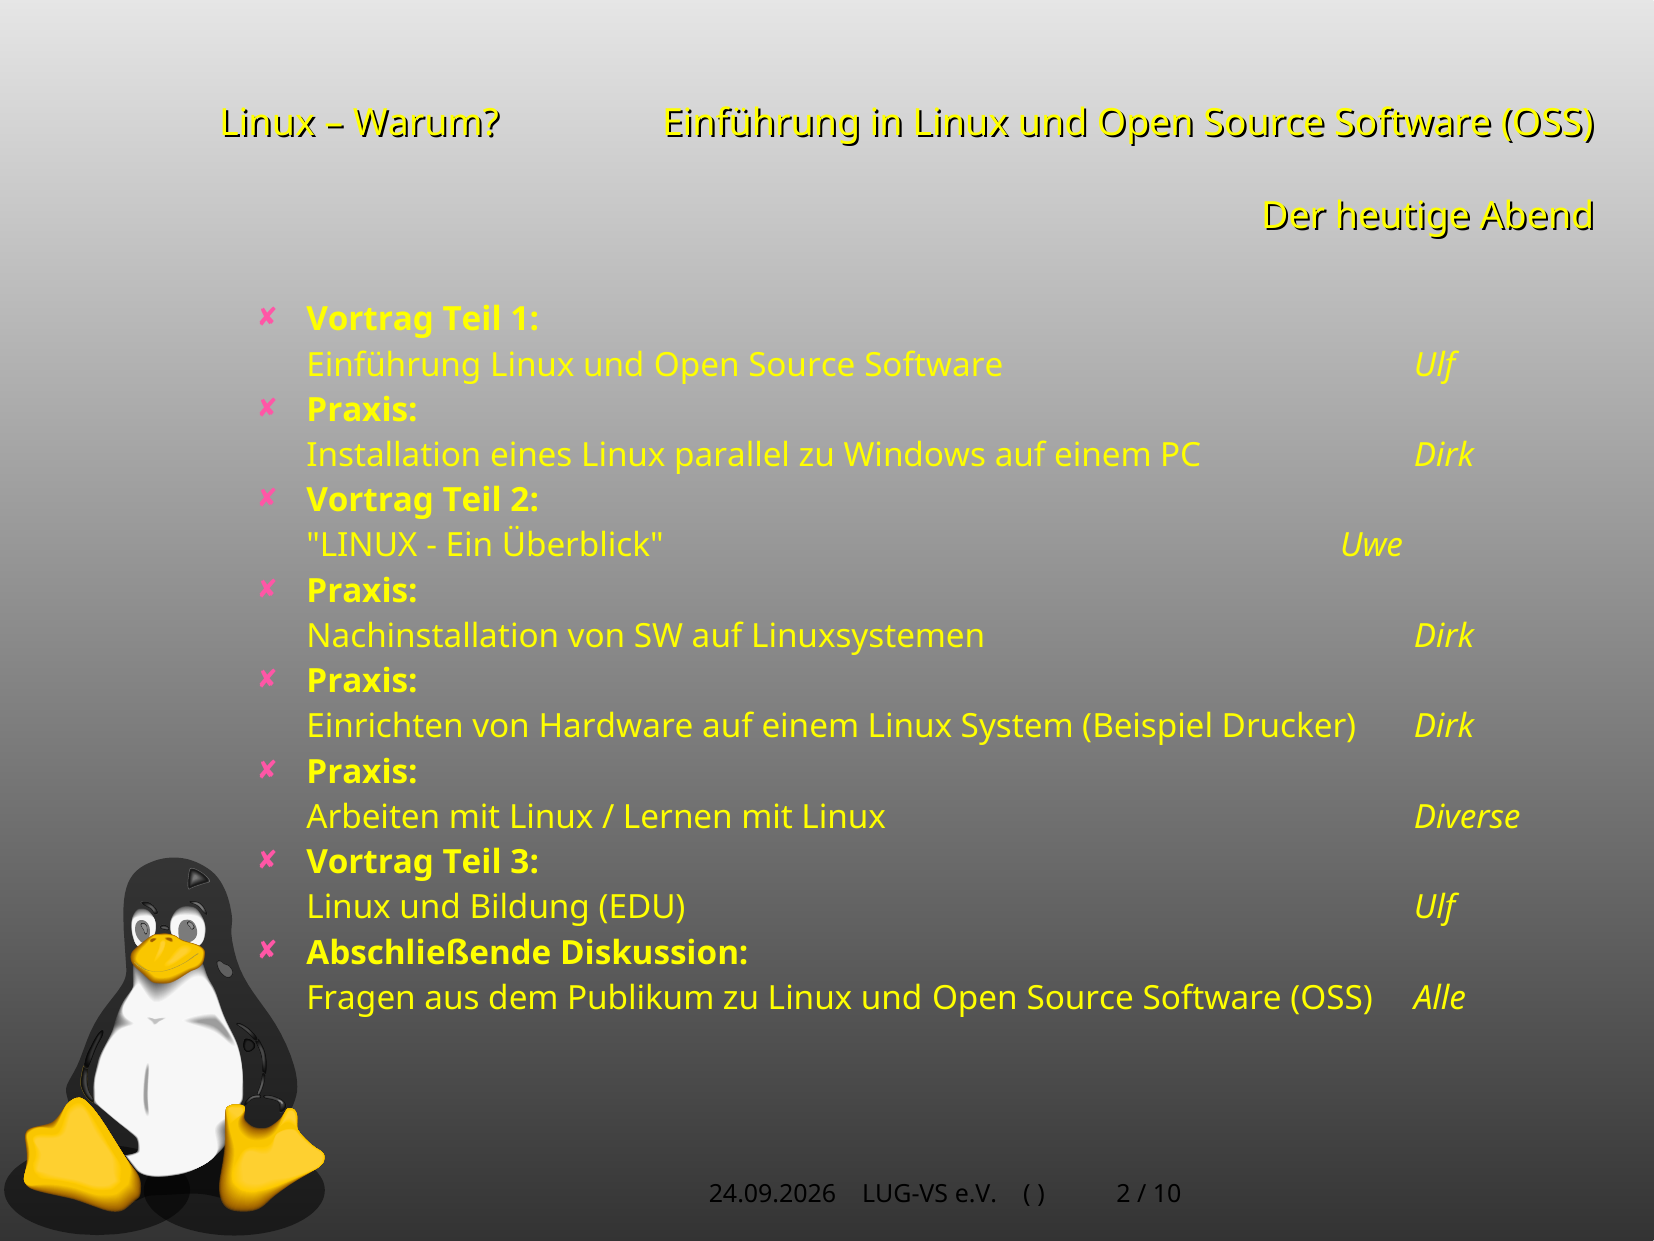

# Linux – Warum? 			Einführung in Linux und Open Source Software (OSS) Der heutige Abend
Vortrag Teil 1:
Einführung Linux und Open Source Software 						Ulf
Praxis:
Installation eines Linux parallel zu Windows auf einem PC 			Dirk
Vortrag Teil 2:
"LINUX - Ein Überblick"										Uwe
Praxis:
Nachinstallation von SW auf Linuxsystemen						Dirk
Praxis:
Einrichten von Hardware auf einem Linux System (Beispiel Drucker)	Dirk
Praxis:
Arbeiten mit Linux / Lernen mit Linux								Diverse
Vortrag Teil 3:
Linux und Bildung (EDU)										Ulf
Abschließende Diskussion:
Fragen aus dem Publikum zu Linux und Open Source Software (OSS)	Alle